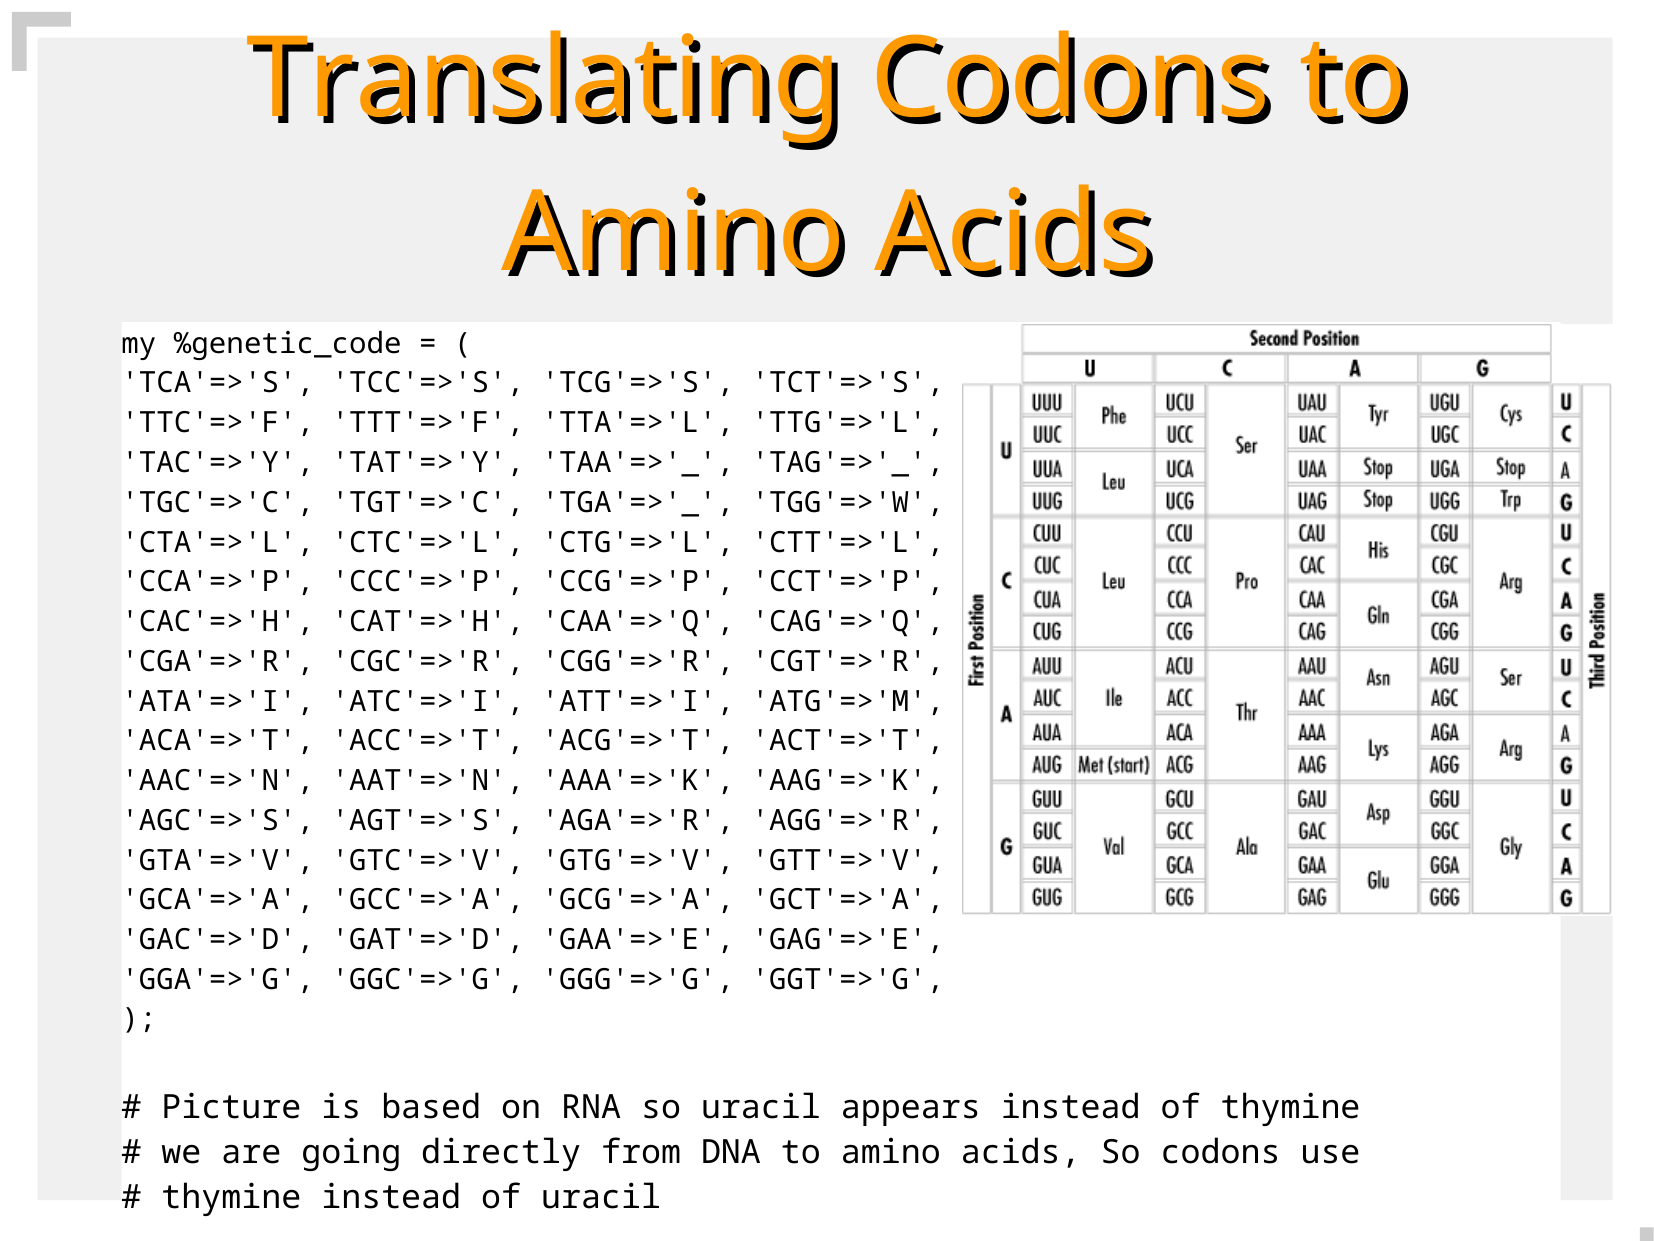

# Translating Codons to Amino Acids
my %genetic_code = (
'TCA'=>'S', 'TCC'=>'S', 'TCG'=>'S', 'TCT'=>'S',
'TTC'=>'F', 'TTT'=>'F', 'TTA'=>'L', 'TTG'=>'L',
'TAC'=>'Y', 'TAT'=>'Y', 'TAA'=>'_', 'TAG'=>'_',
'TGC'=>'C', 'TGT'=>'C', 'TGA'=>'_', 'TGG'=>'W',
'CTA'=>'L', 'CTC'=>'L', 'CTG'=>'L', 'CTT'=>'L',
'CCA'=>'P', 'CCC'=>'P', 'CCG'=>'P', 'CCT'=>'P',
'CAC'=>'H', 'CAT'=>'H', 'CAA'=>'Q', 'CAG'=>'Q',
'CGA'=>'R', 'CGC'=>'R', 'CGG'=>'R', 'CGT'=>'R',
'ATA'=>'I', 'ATC'=>'I', 'ATT'=>'I', 'ATG'=>'M',
'ACA'=>'T', 'ACC'=>'T', 'ACG'=>'T', 'ACT'=>'T',
'AAC'=>'N', 'AAT'=>'N', 'AAA'=>'K', 'AAG'=>'K',
'AGC'=>'S', 'AGT'=>'S', 'AGA'=>'R', 'AGG'=>'R',
'GTA'=>'V', 'GTC'=>'V', 'GTG'=>'V', 'GTT'=>'V',
'GCA'=>'A', 'GCC'=>'A', 'GCG'=>'A', 'GCT'=>'A',
'GAC'=>'D', 'GAT'=>'D', 'GAA'=>'E', 'GAG'=>'E',
'GGA'=>'G', 'GGC'=>'G', 'GGG'=>'G', 'GGT'=>'G',
);
# Picture is based on RNA so uracil appears instead of thymine
# we are going directly from DNA to amino acids, So codons use
# thymine instead of uracil